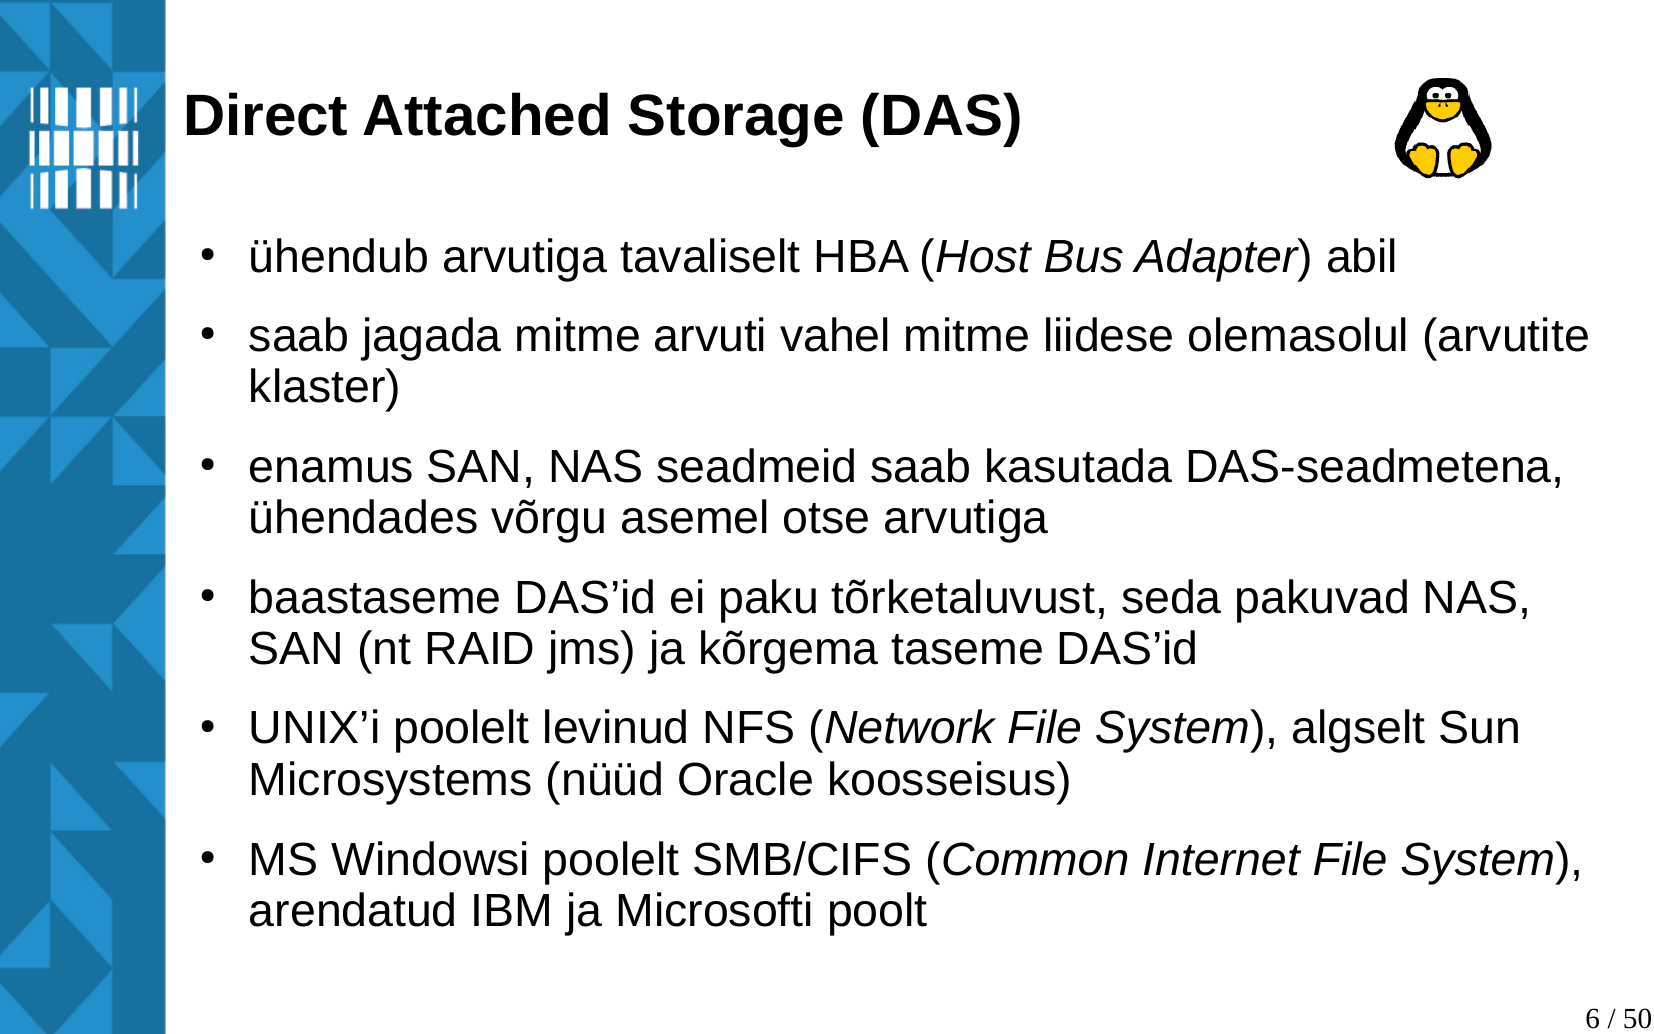

# Direct Attached Storage (DAS)
ühendub arvutiga tavaliselt HBA (Host Bus Adapter) abil
saab jagada mitme arvuti vahel mitme liidese olemasolul (arvutite klaster)
enamus SAN, NAS seadmeid saab kasutada DAS-seadmetena, ühendades võrgu asemel otse arvutiga
baastaseme DAS’id ei paku tõrketaluvust, seda pakuvad NAS, SAN (nt RAID jms) ja kõrgema taseme DAS’id
UNIX’i poolelt levinud NFS (Network File System), algselt Sun Microsystems (nüüd Oracle koosseisus)
MS Windowsi poolelt SMB/CIFS (Common Internet File System), arendatud IBM ja Microsofti poolt